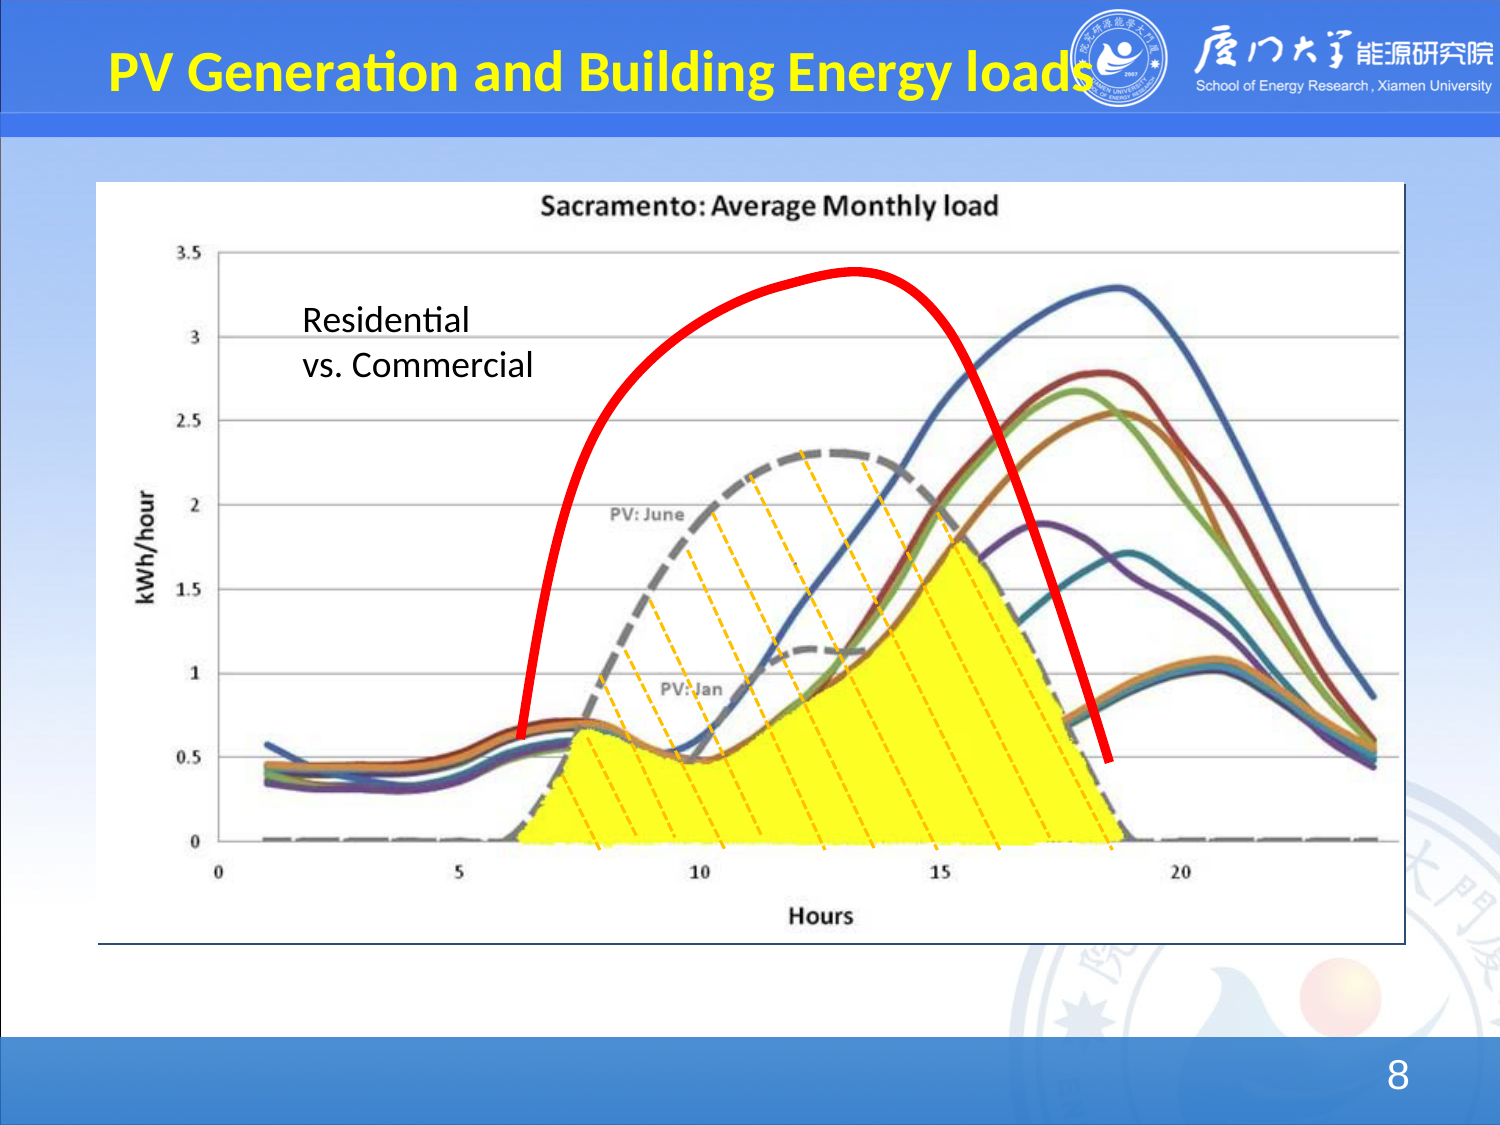

PV Generation and Building Energy loads
Residential
vs. Commercial